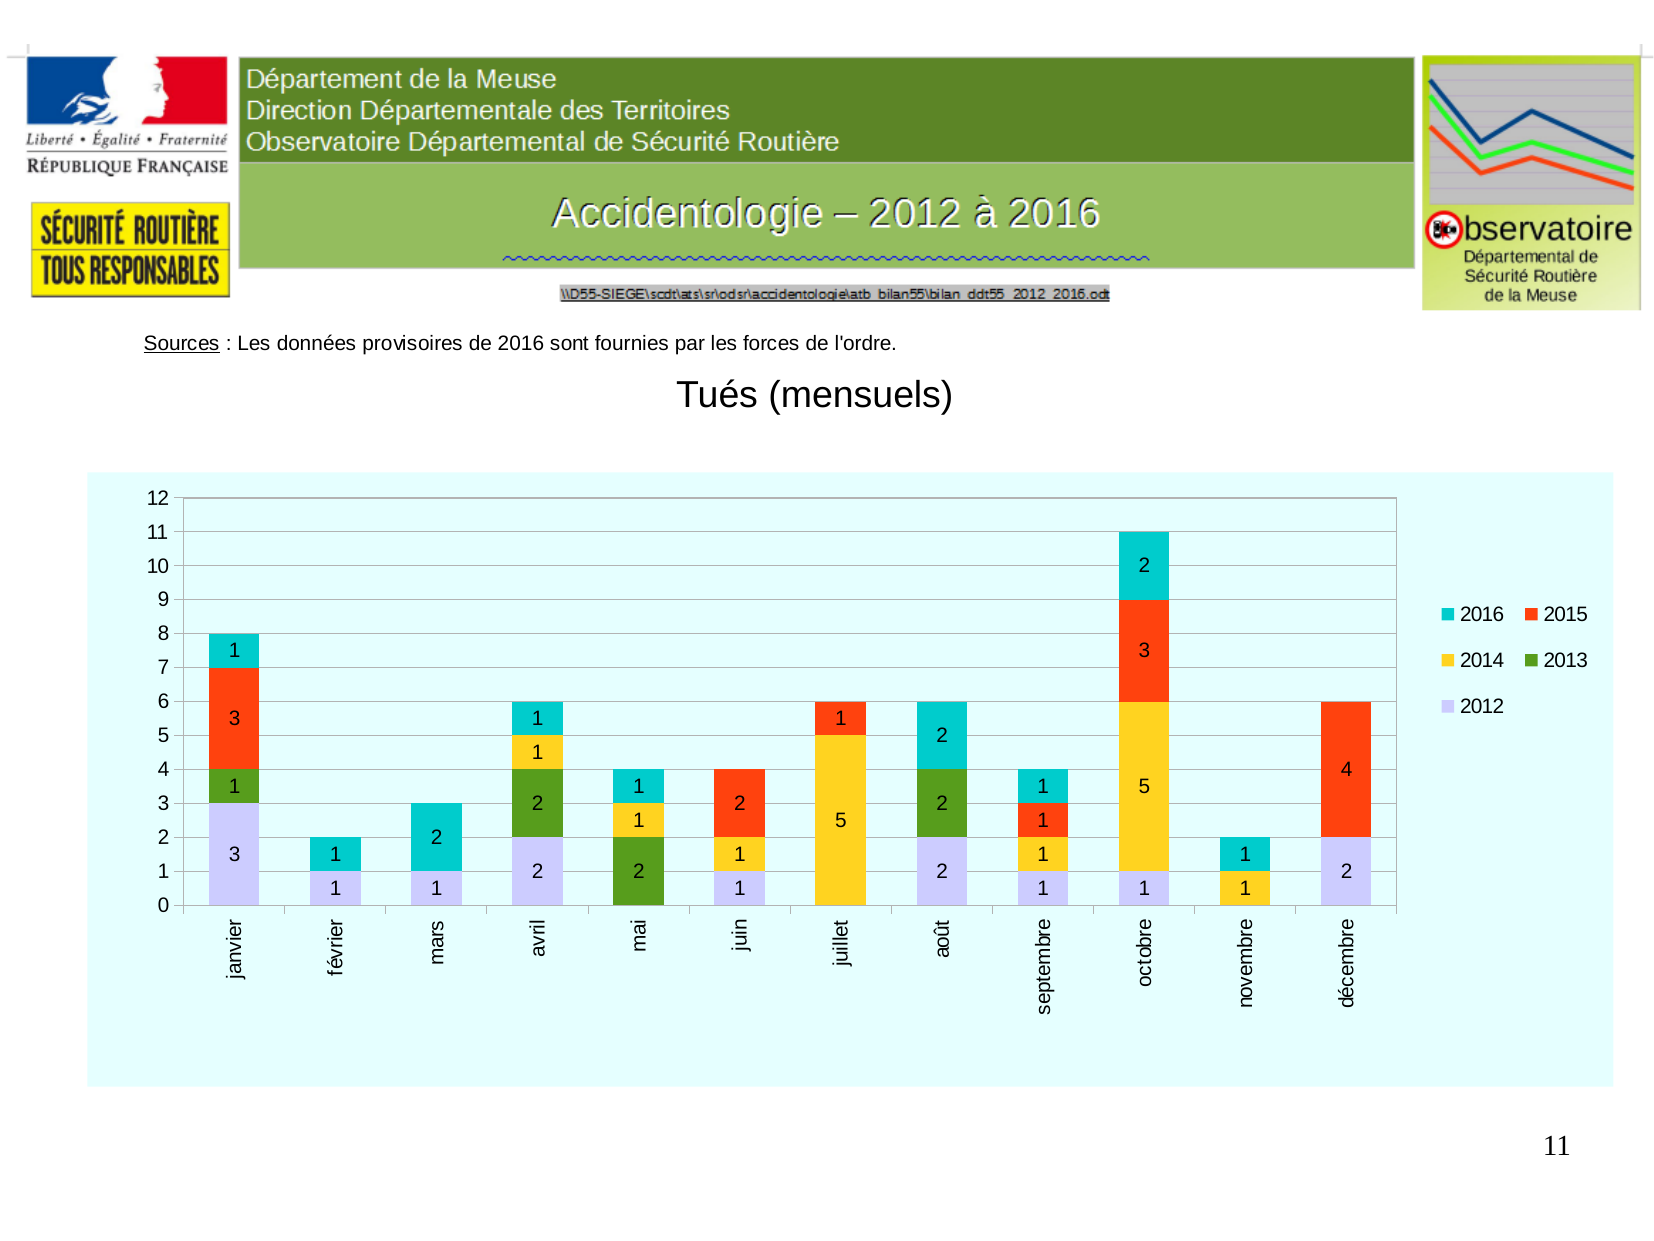

Tués (mensuels)
### Chart
| Category | 2012 | 2013 | 2014 | 2015 | 2016 |
|---|---|---|---|---|---|
| janvier | 3.0 | 1.0 | None | 3.0 | 1.0 |
| février | 1.0 | None | None | None | 1.0 |
| mars | 1.0 | None | None | None | 2.0 |
| avril | 2.0 | 2.0 | 1.0 | None | 1.0 |
| mai | None | 2.0 | 1.0 | None | 1.0 |
| juin | 1.0 | None | 1.0 | 2.0 | None |
| juillet | None | None | 5.0 | 1.0 | None |
| août | 2.0 | 2.0 | None | None | 2.0 |
| septembre | 1.0 | None | 1.0 | 1.0 | 1.0 |
| octobre | 1.0 | None | 5.0 | 3.0 | 2.0 |
| novembre | None | None | 1.0 | None | 1.0 |
| décembre | 2.0 | None | None | 4.0 | None |11